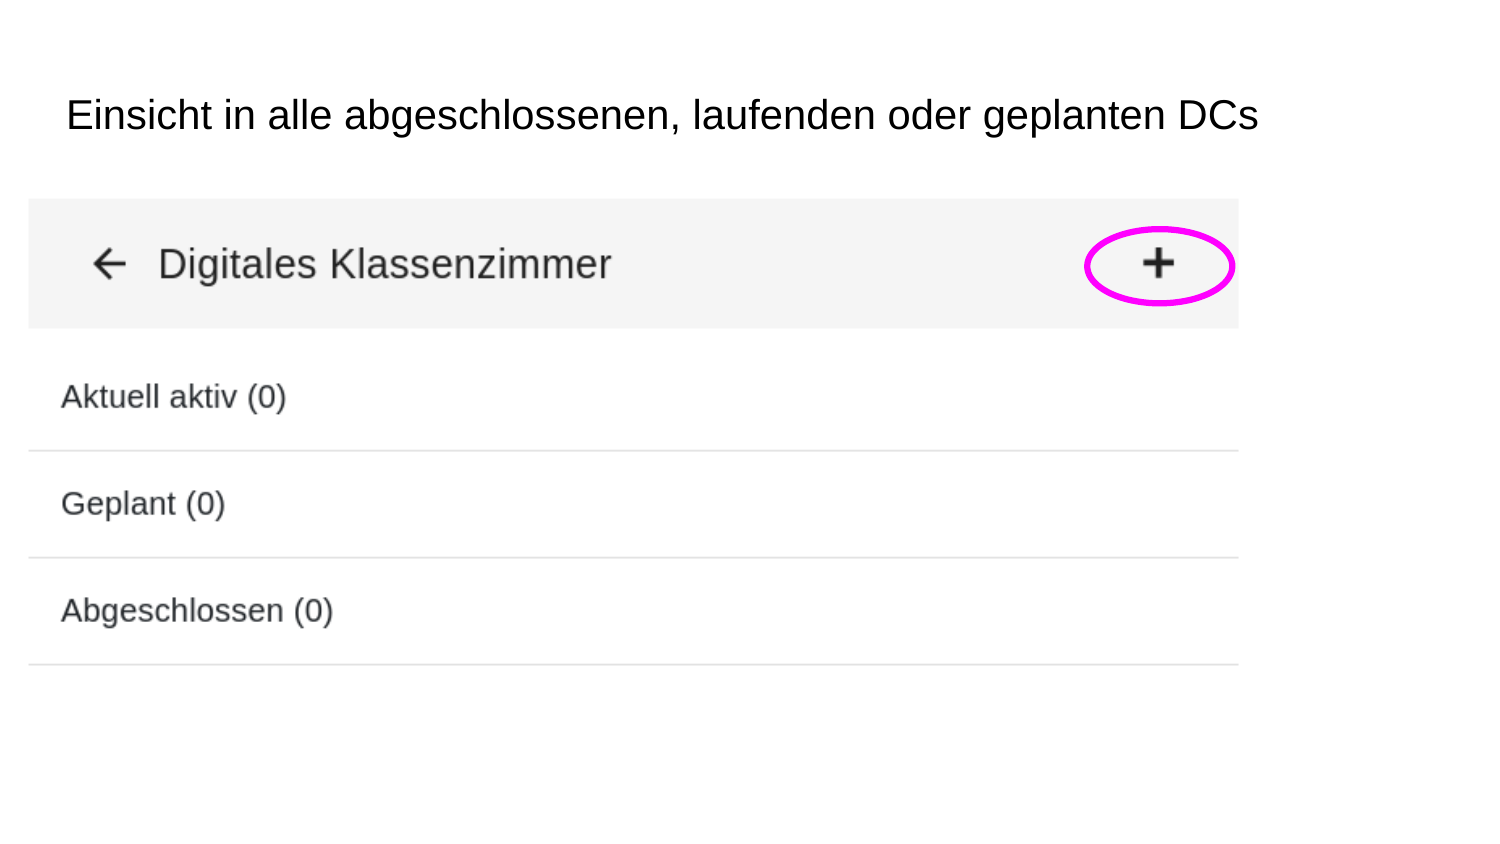

# Einsicht in alle abgeschlossenen, laufenden oder geplanten DCs